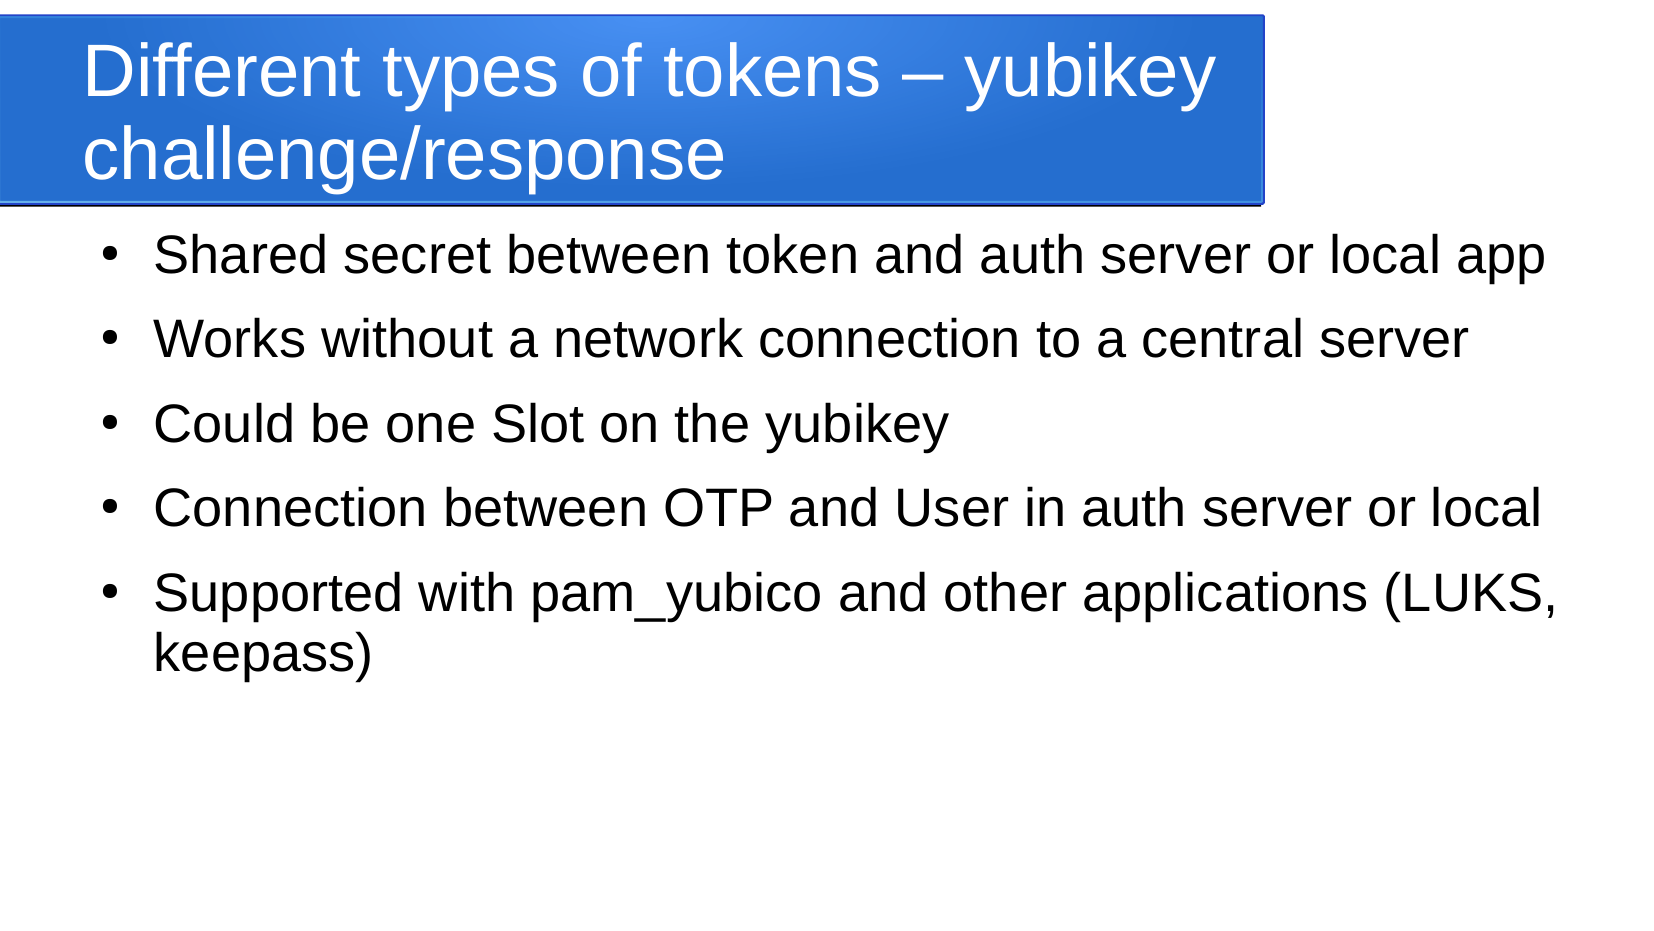

# Different types of tokens – yubikey challenge/response
Shared secret between token and auth server or local app
Works without a network connection to a central server
Could be one Slot on the yubikey
Connection between OTP and User in auth server or local
Supported with pam_yubico and other applications (LUKS, keepass)